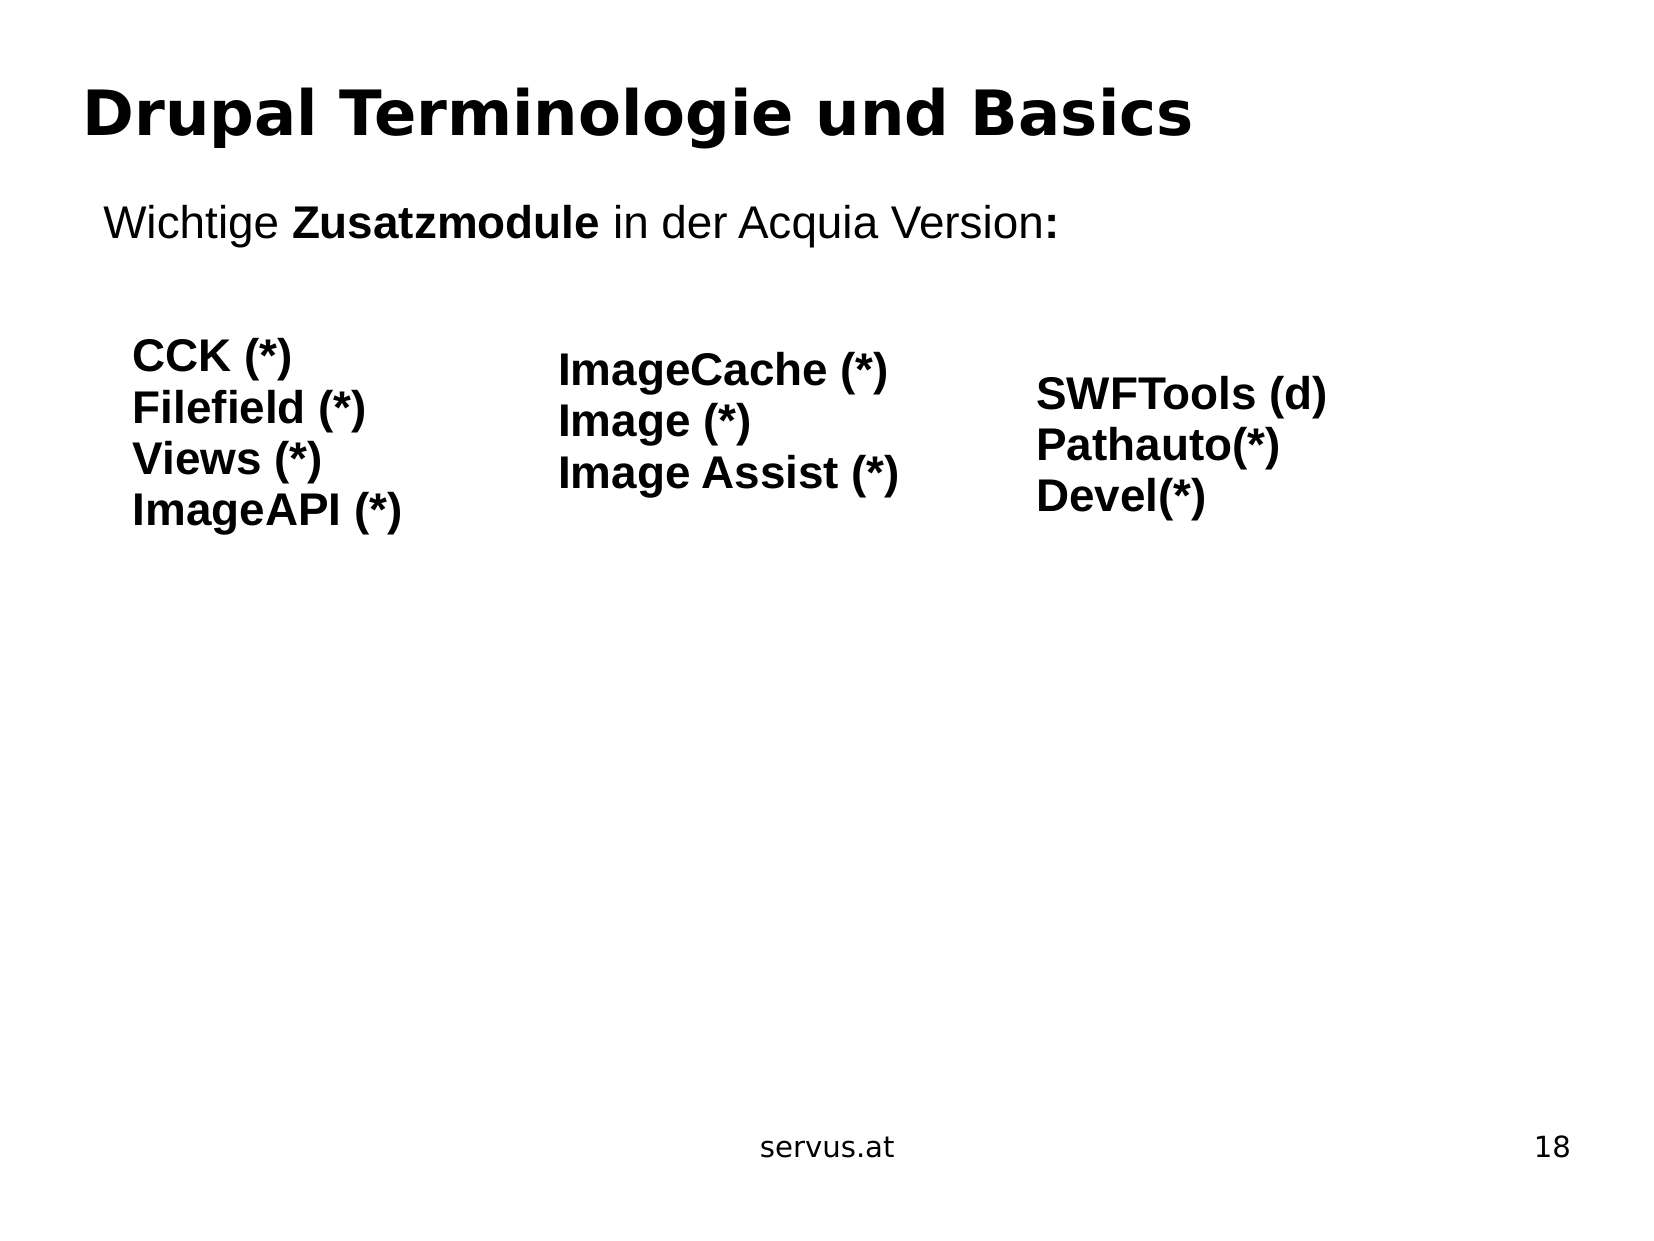

# Drupal Terminologie und Basics
Wichtige Zusatzmodule in der Acquia Version:
CCK (*)
Filefield (*)
Views (*)
ImageAPI (*)
ImageCache (*)
Image (*)
Image Assist (*)
SWFTools (d)
Pathauto(*)
Devel(*)
servus.at
18